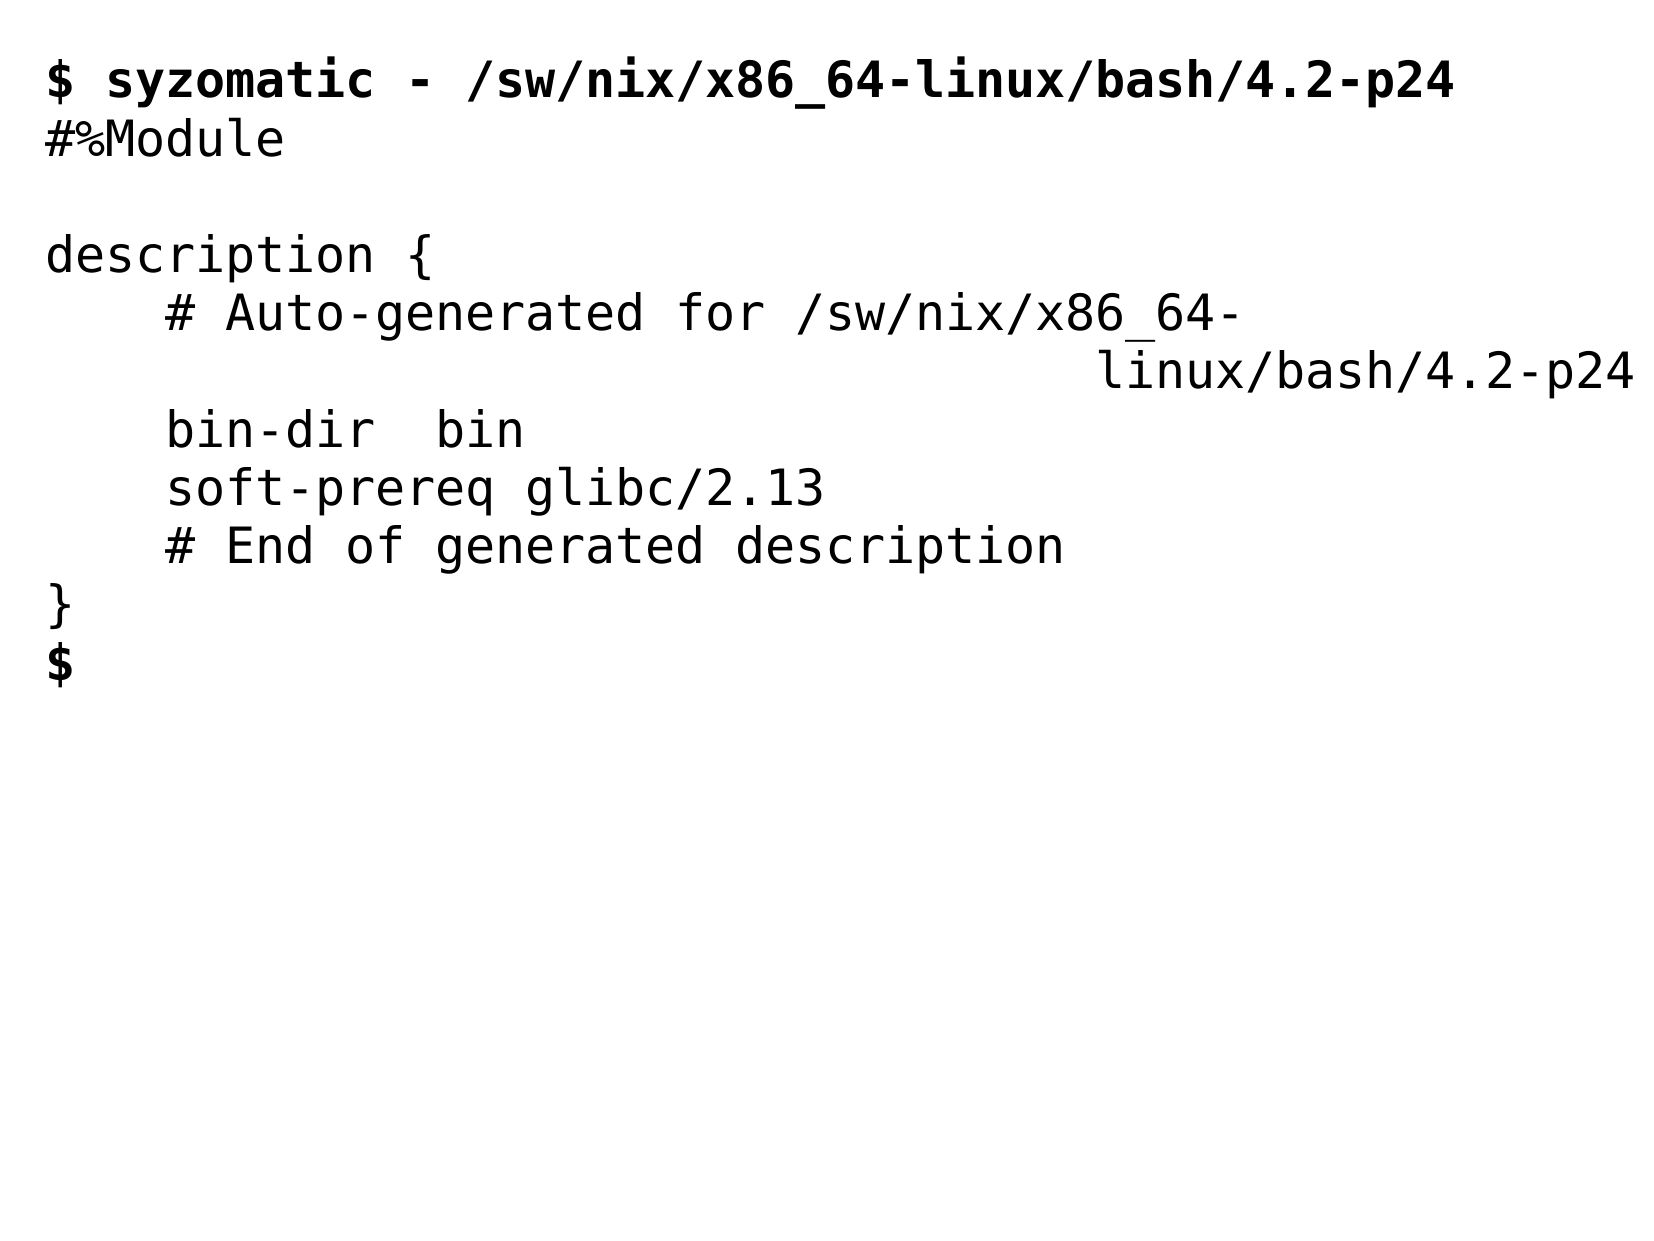

# $ syzomatic - /sw/nix/x86_64-linux/bash/4.2-p24
#%Module
description {
 # Auto-generated for /sw/nix/x86_64-
 linux/bash/4.2-p24
 bin-dir bin
 soft-prereq glibc/2.13
 # End of generated description
}
$